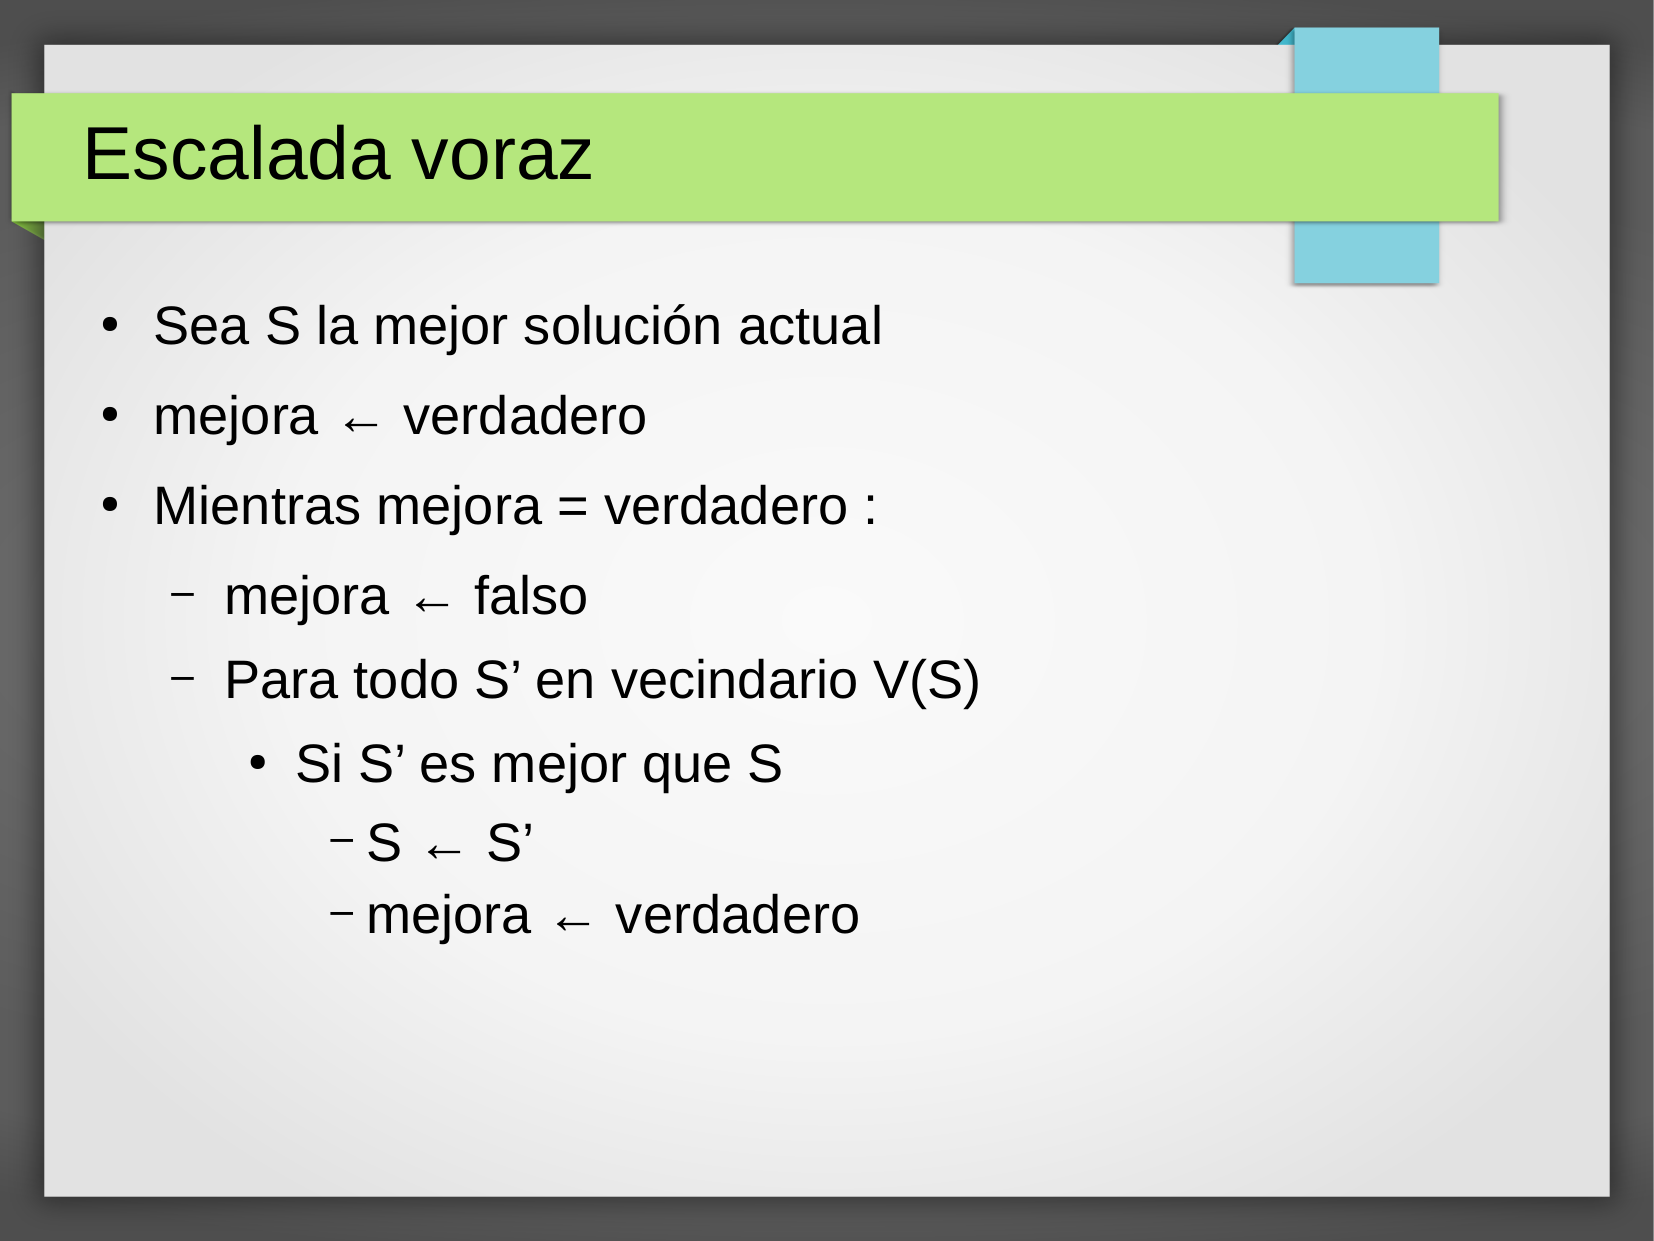

# Escalada voraz
Sea S la mejor solución actual
mejora ← verdadero
Mientras mejora = verdadero :
mejora ← falso
Para todo S’ en vecindario V(S)
Si S’ es mejor que S
S ← S’
mejora ← verdadero